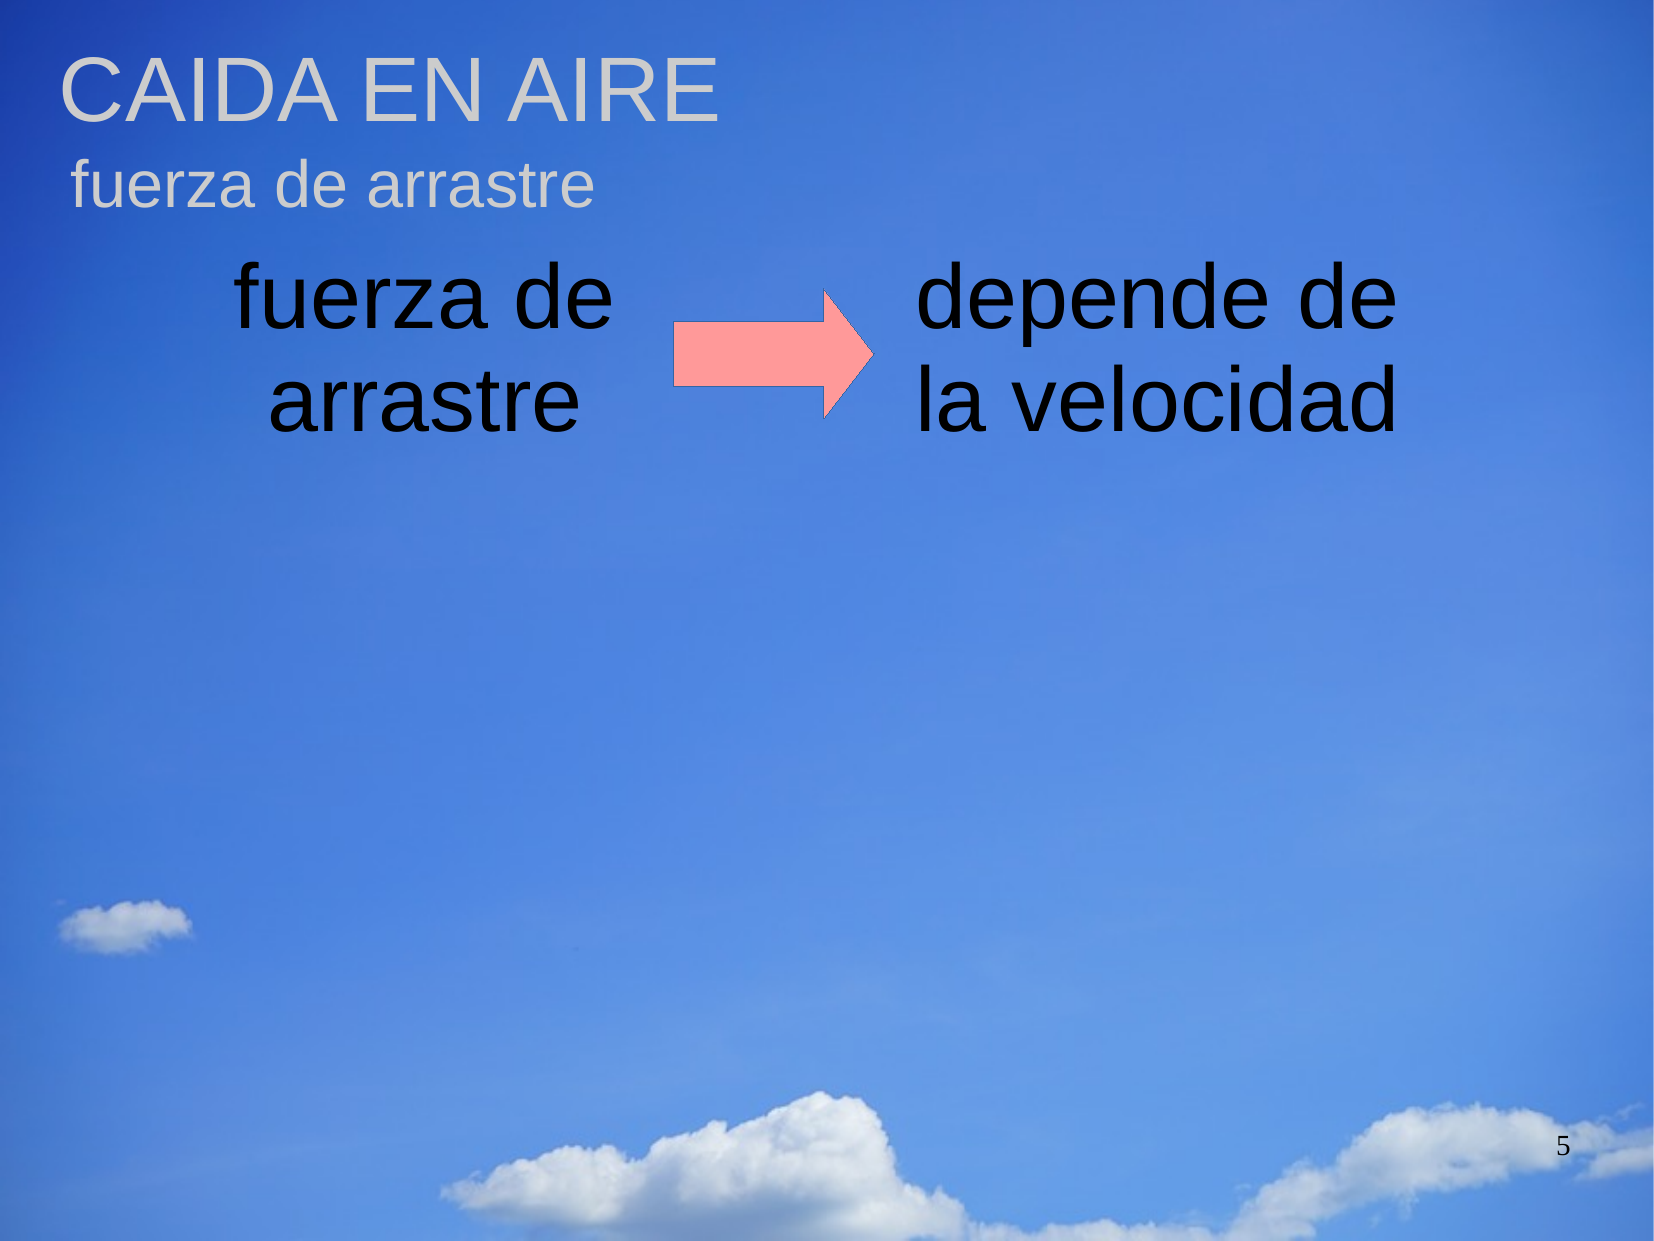

# CAIDA EN AIRE
fuerza de arrastre
fuerza de arrastre
depende de la velocidad
5